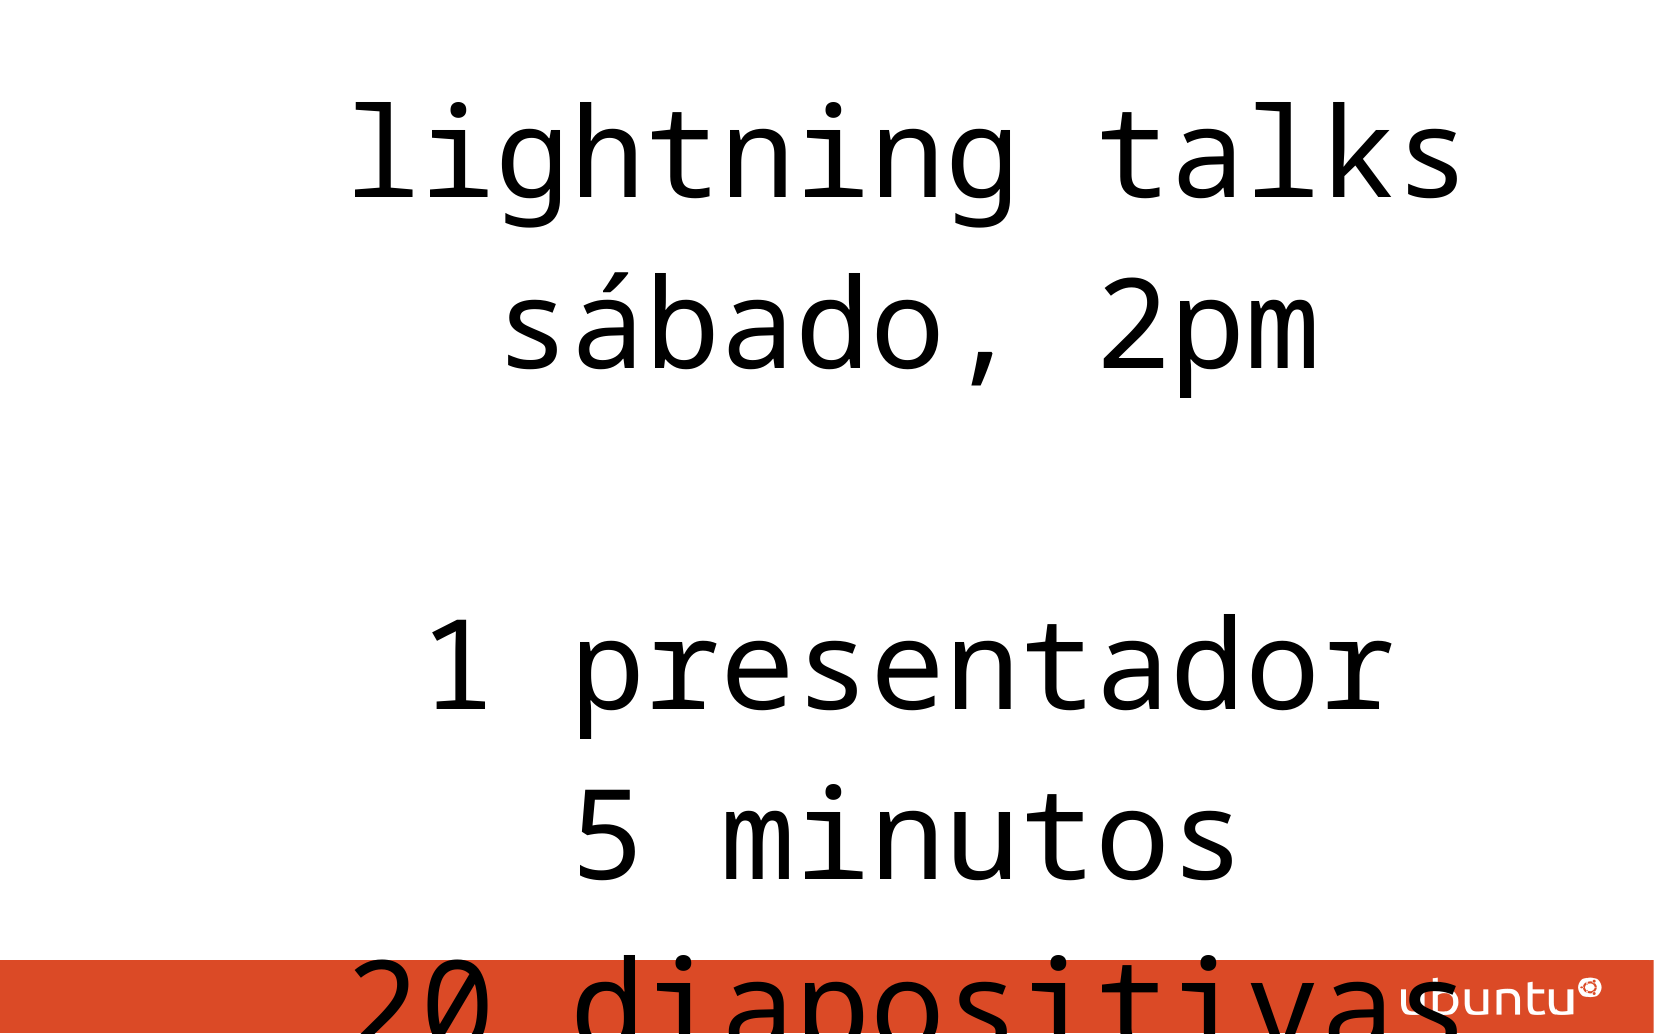

lightning talks
sábado, 2pm
1 presentador
5 minutos
20 diapositivas